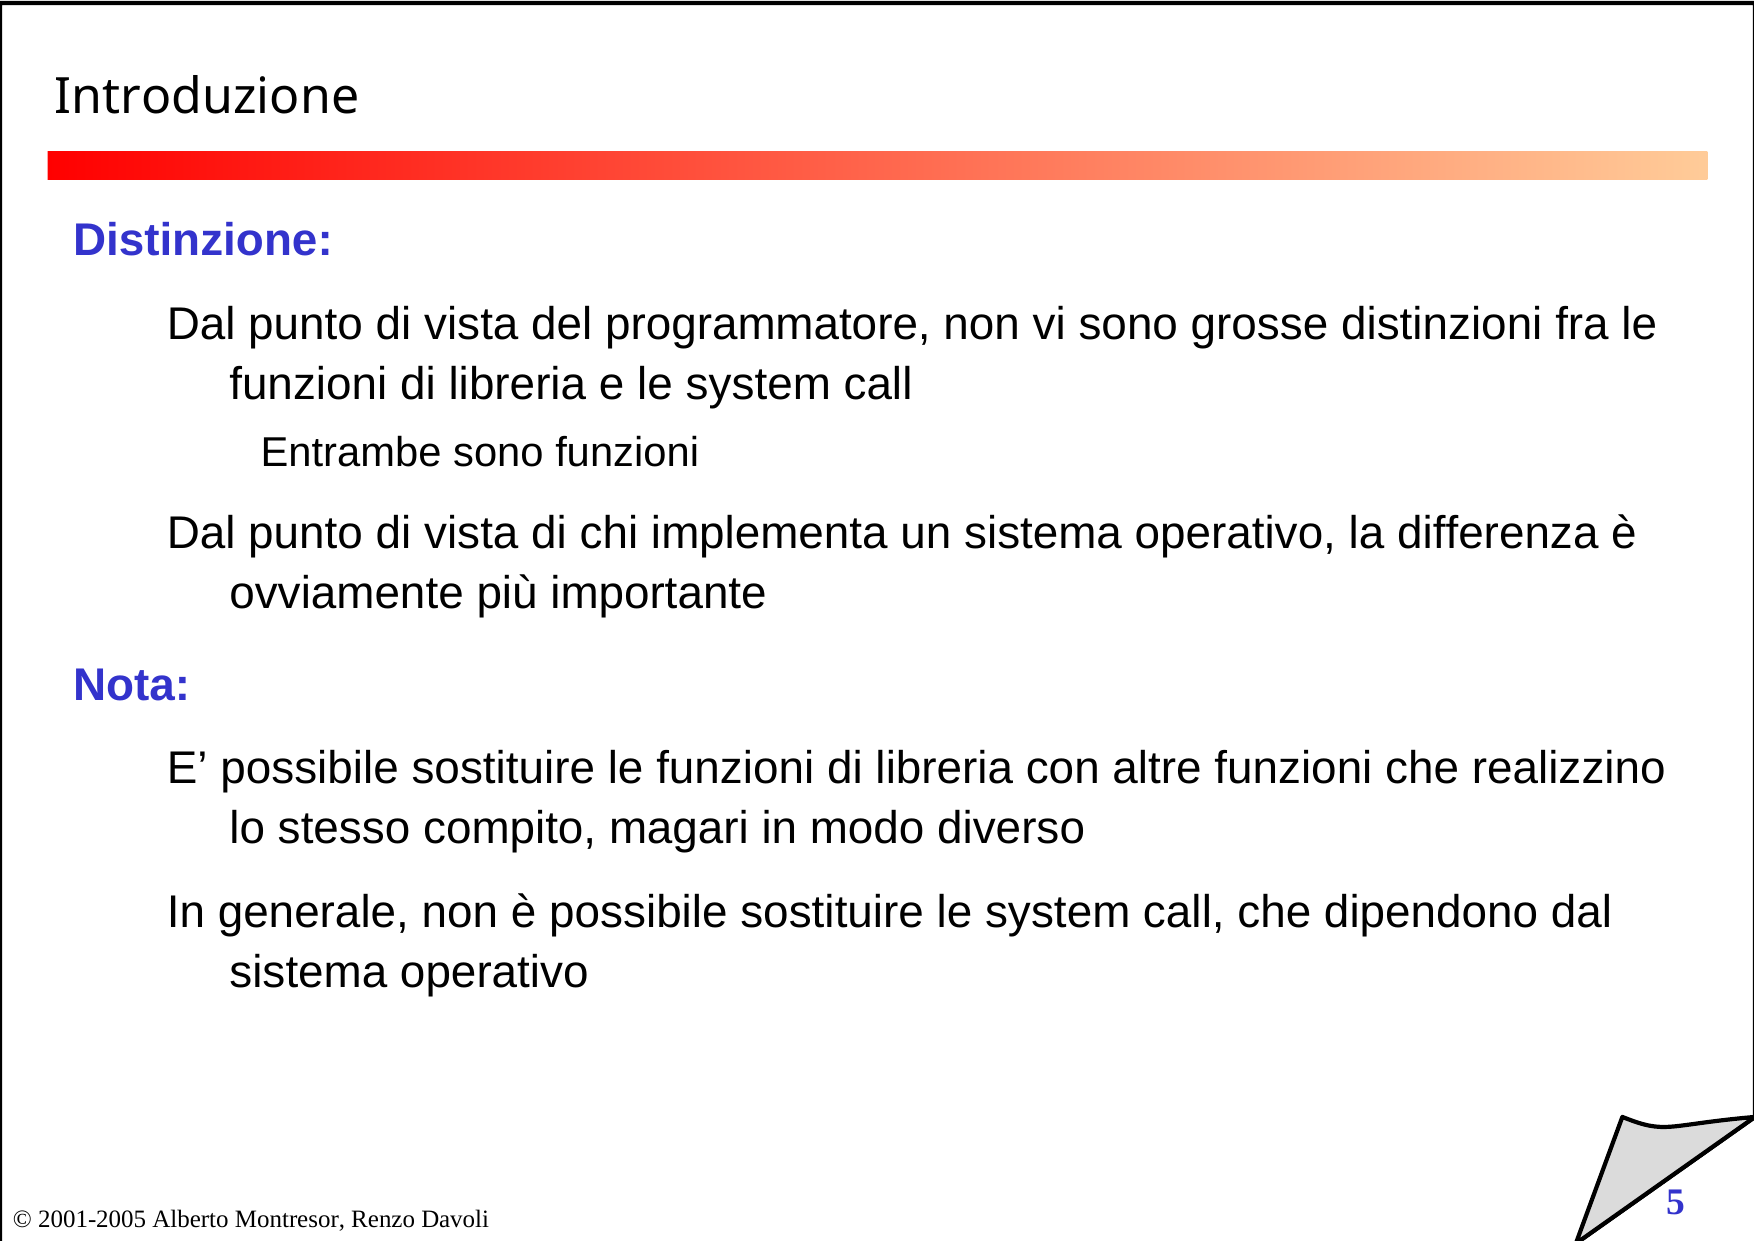

# Introduzione
Distinzione:
Dal punto di vista del programmatore, non vi sono grosse distinzioni fra le funzioni di libreria e le system call
Entrambe sono funzioni
Dal punto di vista di chi implementa un sistema operativo, la differenza è ovviamente più importante
Nota:
E’ possibile sostituire le funzioni di libreria con altre funzioni che realizzino lo stesso compito, magari in modo diverso
In generale, non è possibile sostituire le system call, che dipendono dal sistema operativo